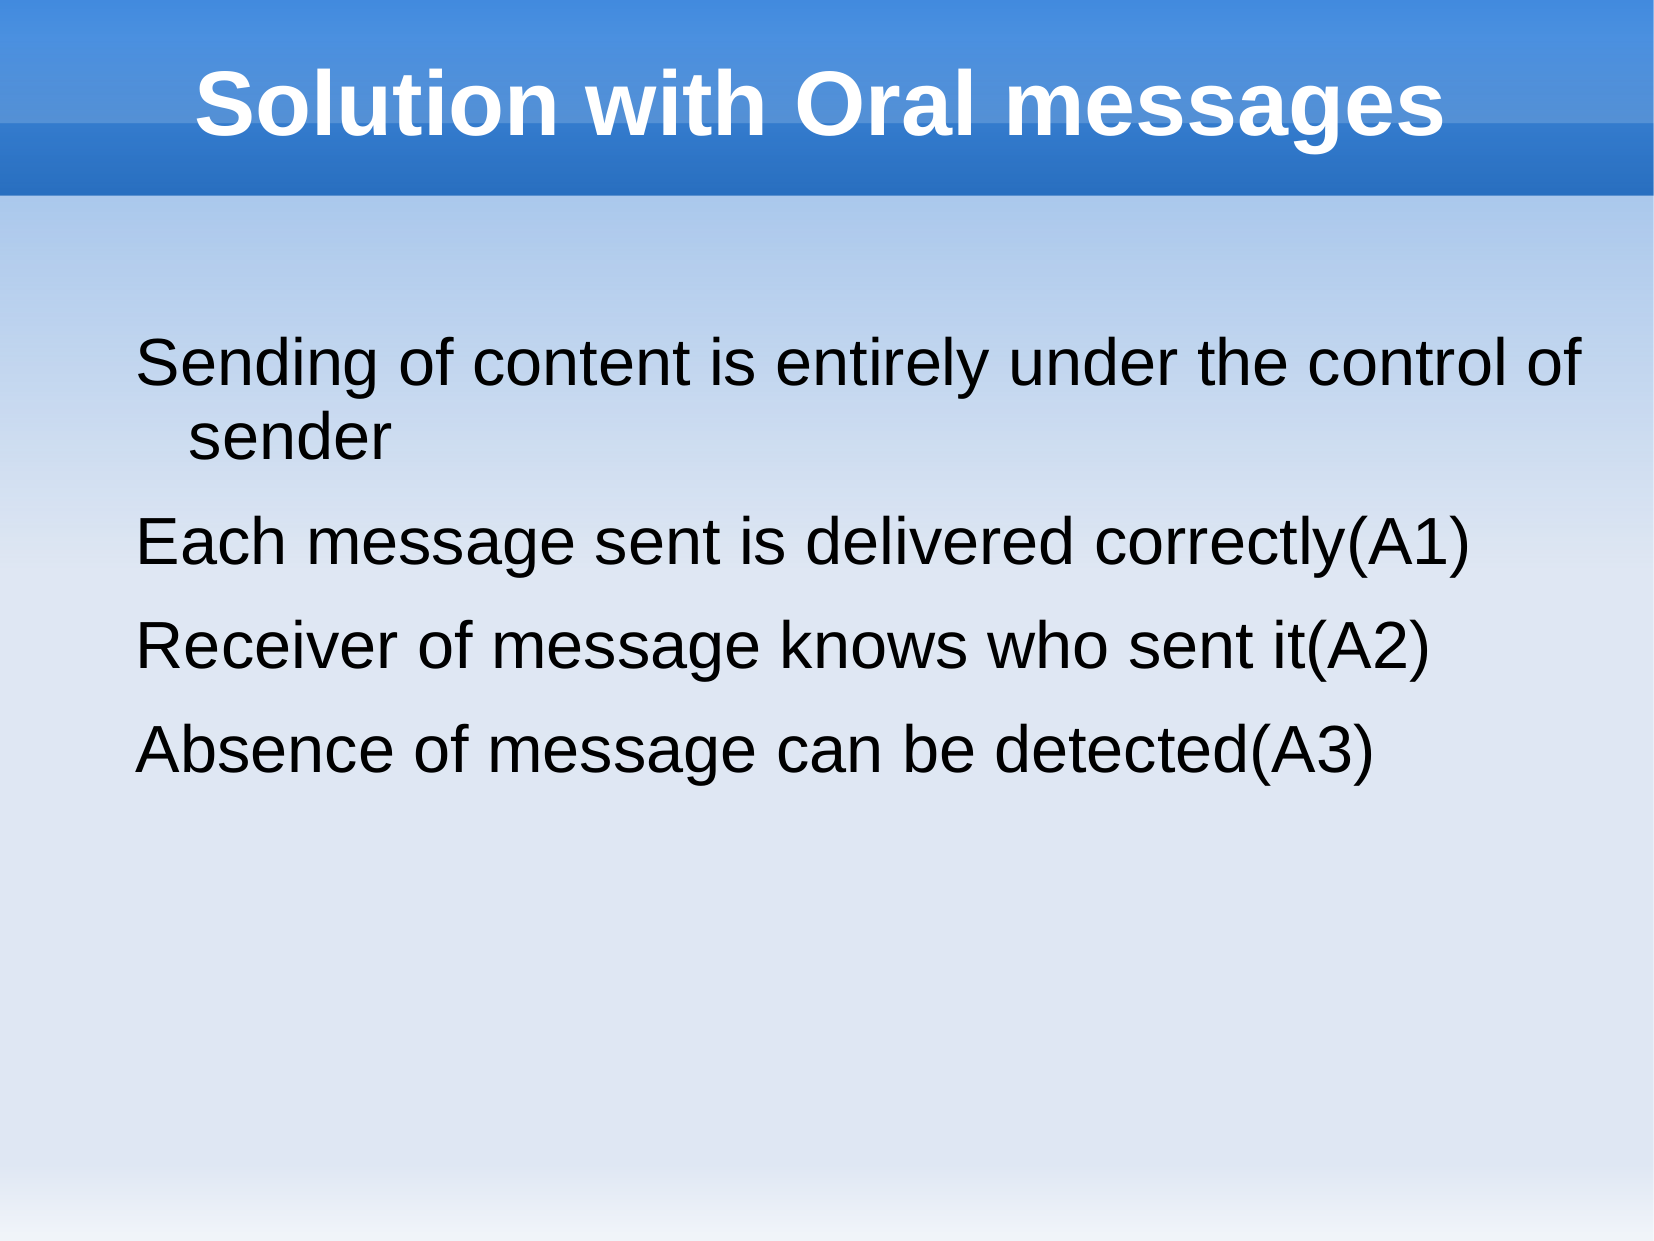

# Solution with Oral messages
Sending of content is entirely under the control of sender
Each message sent is delivered correctly(A1)
Receiver of message knows who sent it(A2)
Absence of message can be detected(A3)